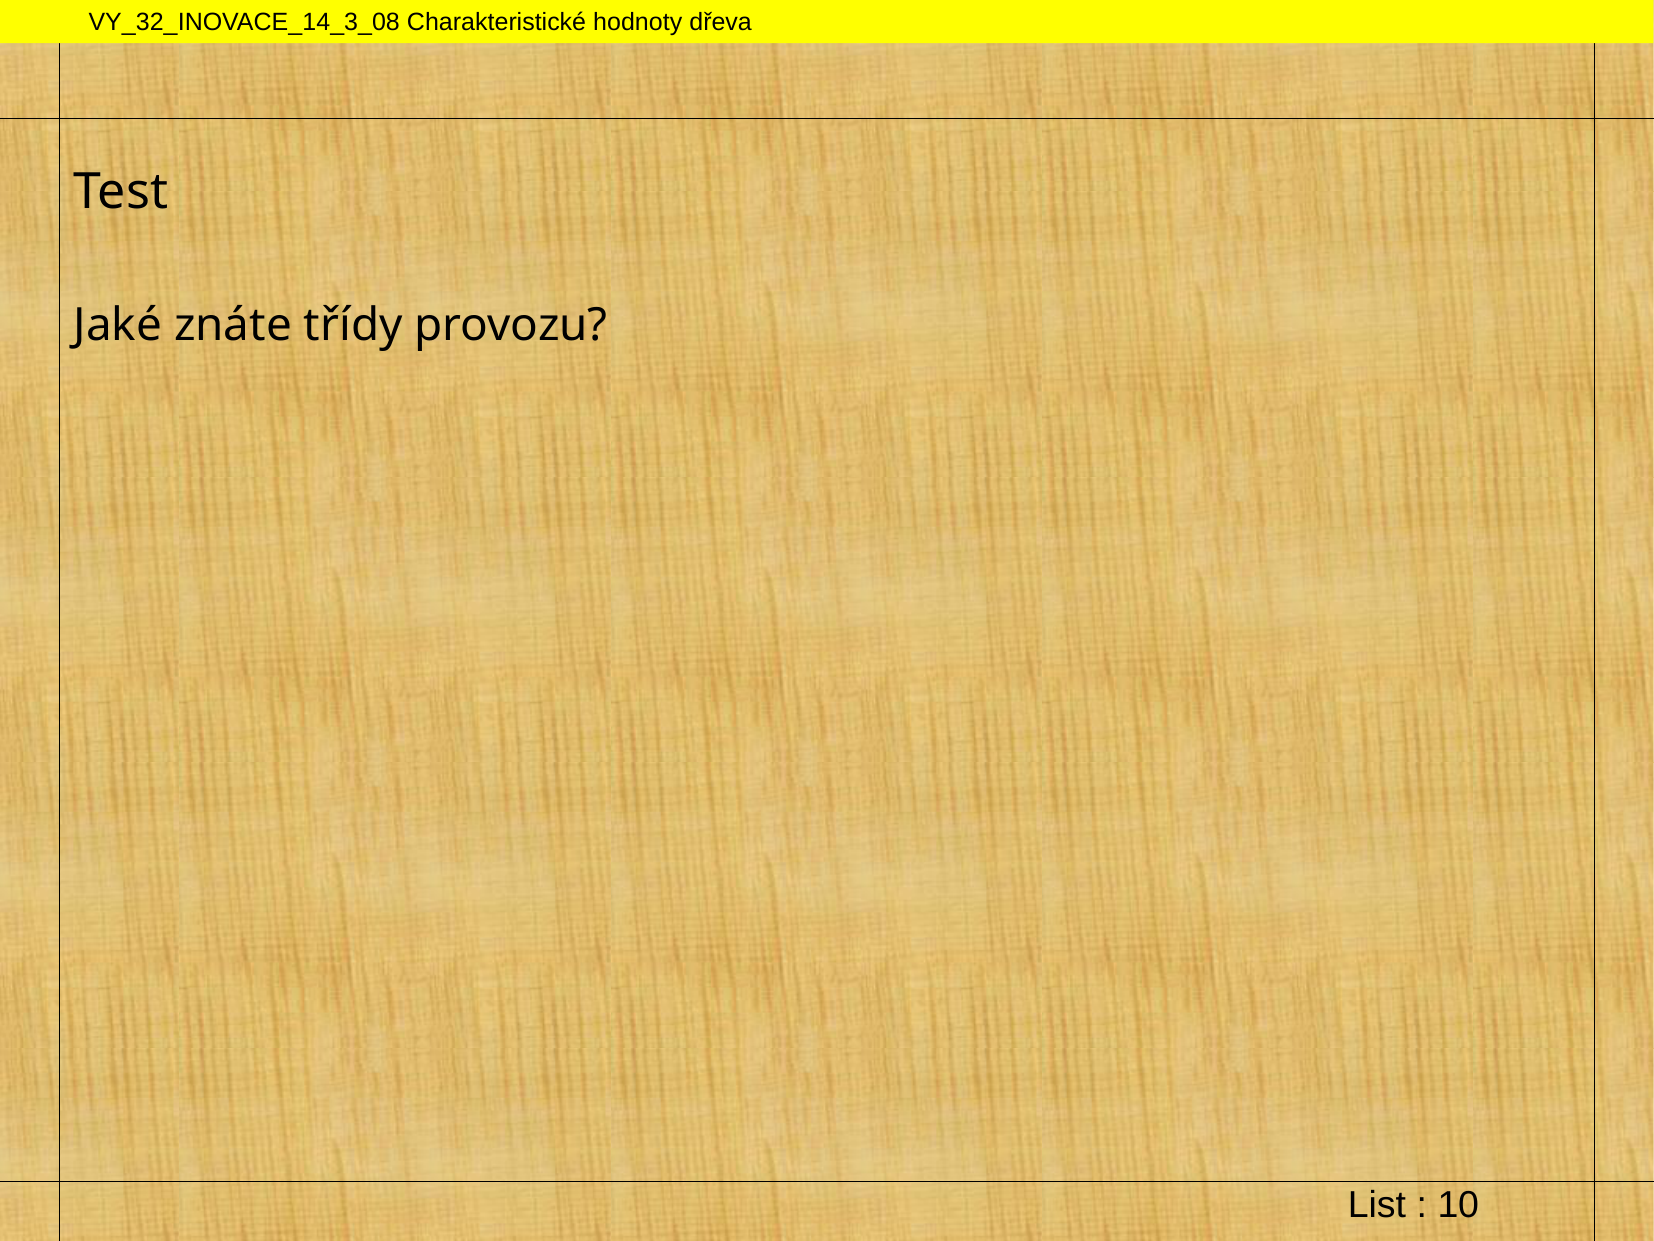

VY_32_INOVACE_14_3_08 Charakteristické hodnoty dřeva
Test
Jaké znáte třídy provozu?
List :